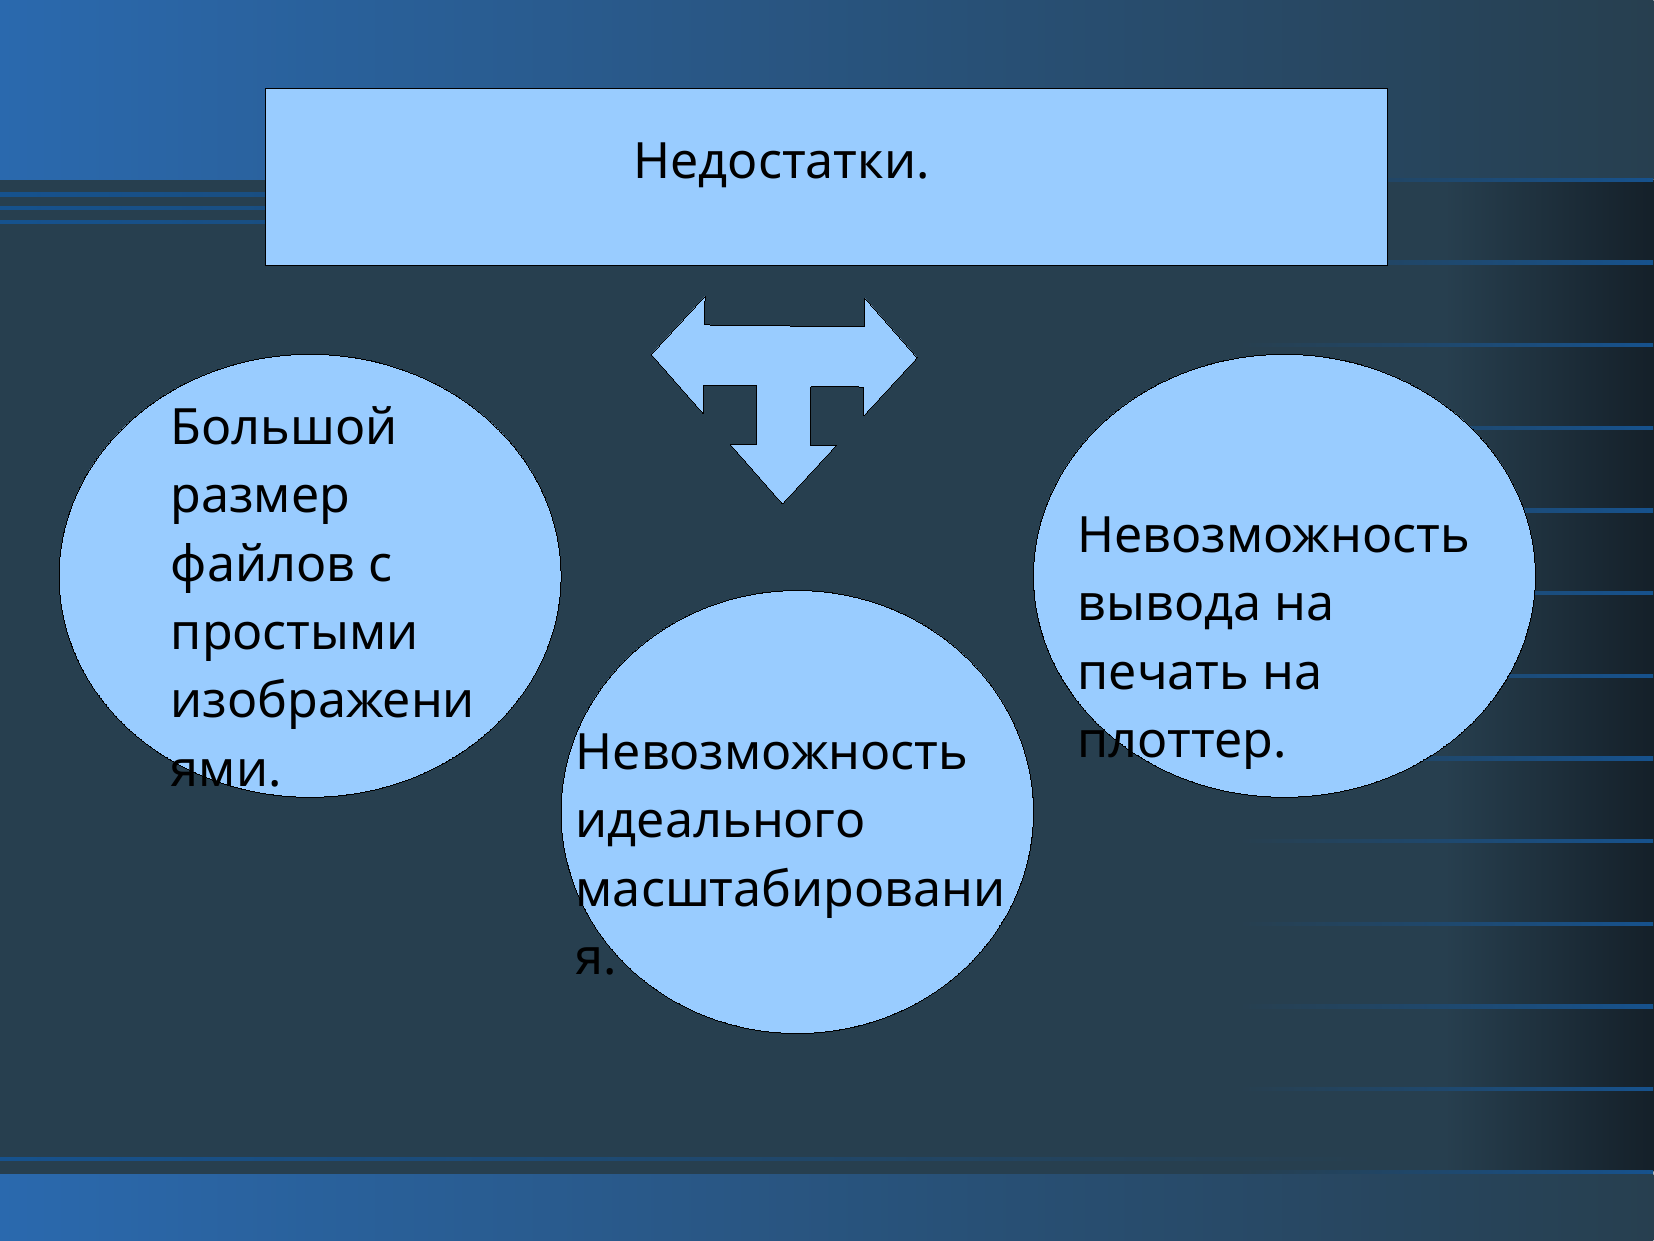

Недостатки.
Большой размер файлов с простыми изображениями.
Невозможность вывода на печать на плоттер.
Невозможность идеального масштабирования.